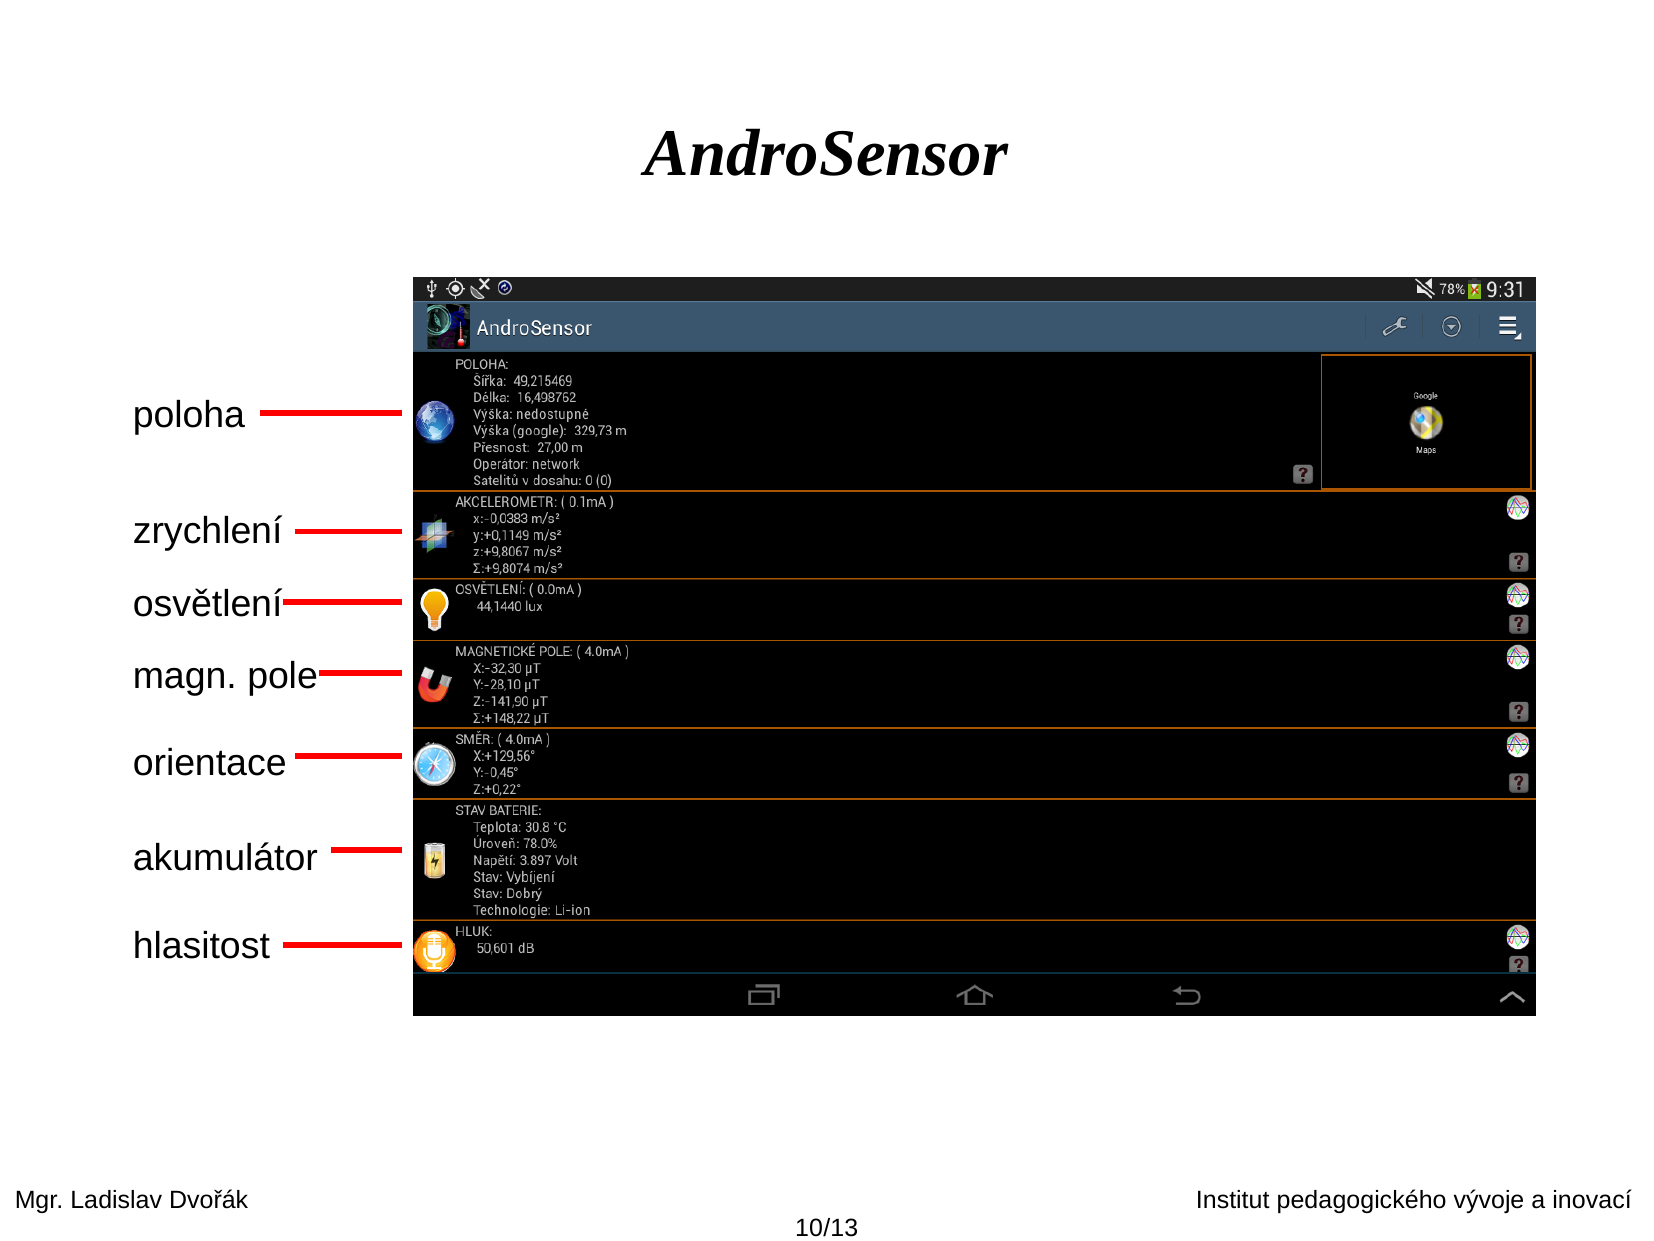

# AndroSensor
poloha
zrychlení
osvětlení
magn. pole
orientace
akumulátor
hlasitost
Mgr. Ladislav Dvořák													Institut pedagogického vývoje a inovací